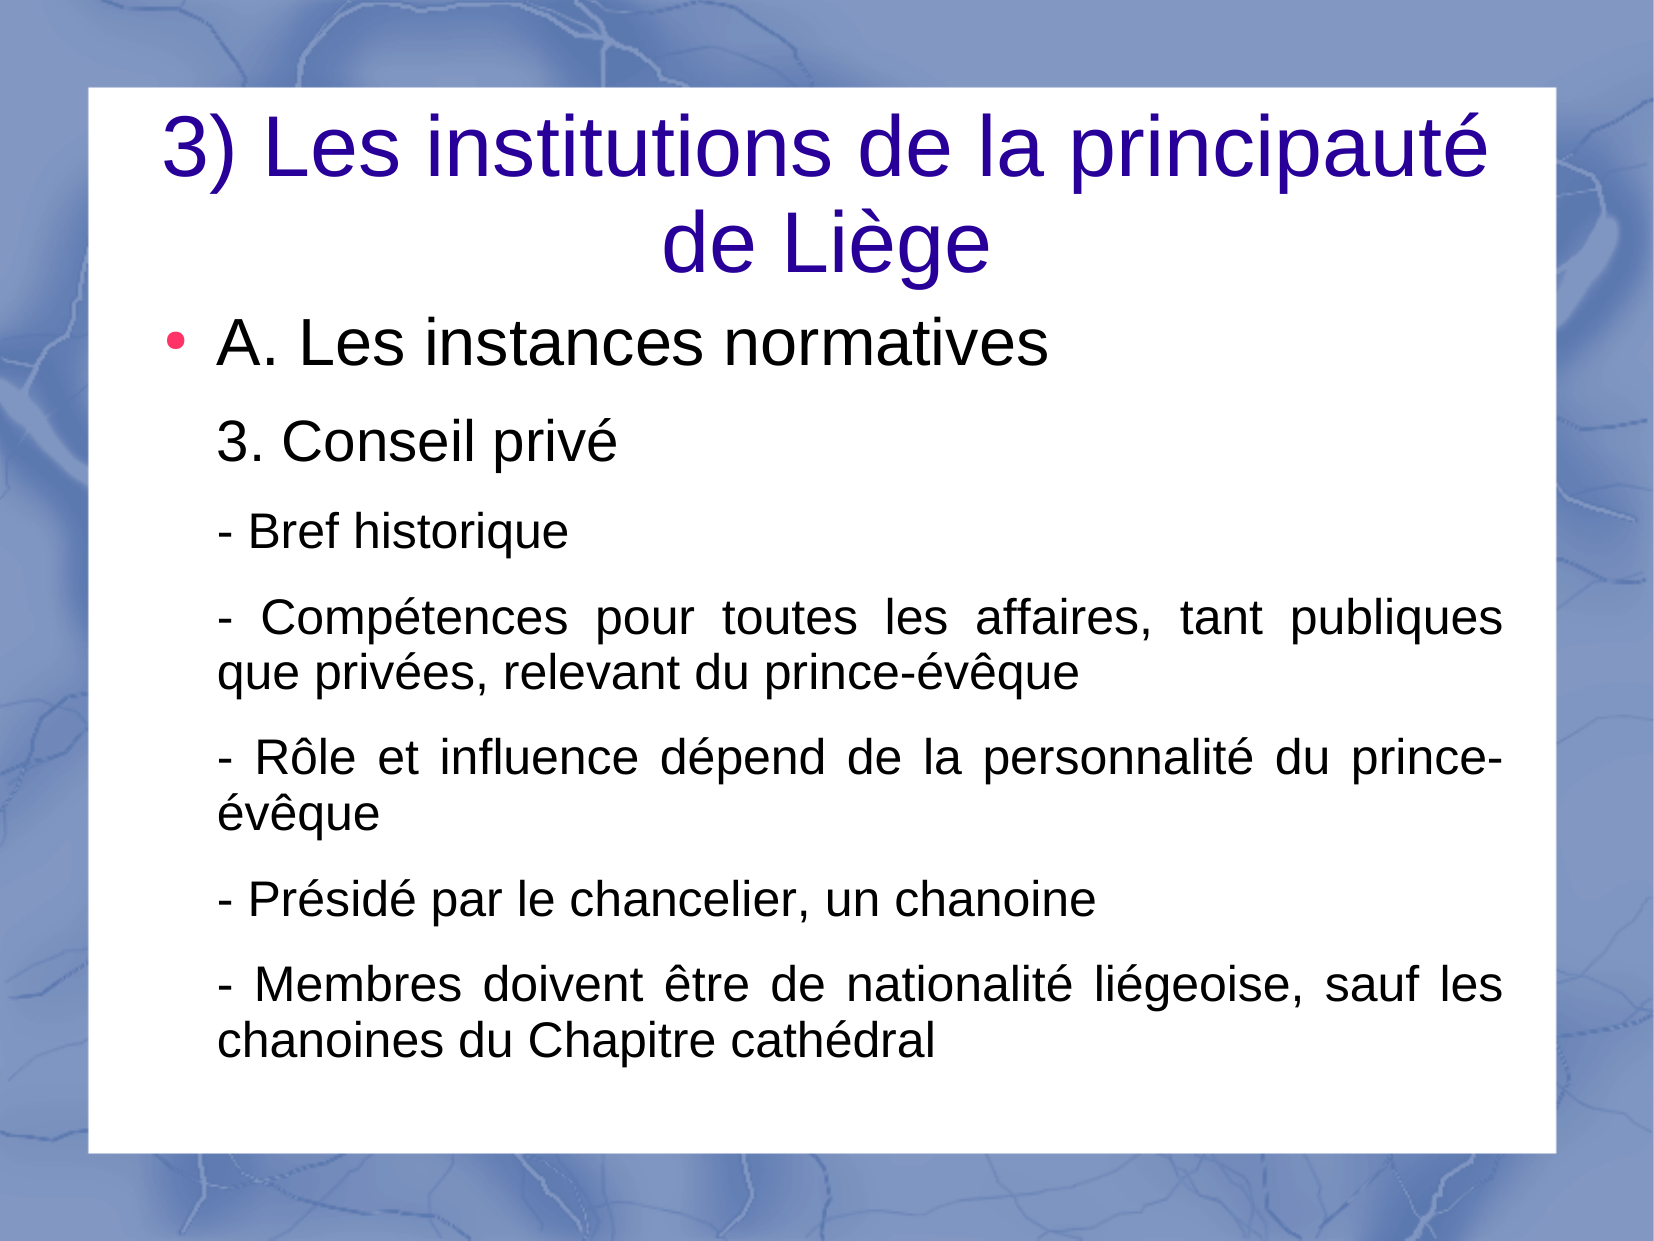

# 3) Les institutions de la principauté de Liège
A. Les instances normatives
3. Conseil privé
- Bref historique
- Compétences pour toutes les affaires, tant publiques que privées, relevant du prince-évêque
- Rôle et influence dépend de la personnalité du prince-évêque
- Présidé par le chancelier, un chanoine
- Membres doivent être de nationalité liégeoise, sauf les chanoines du Chapitre cathédral